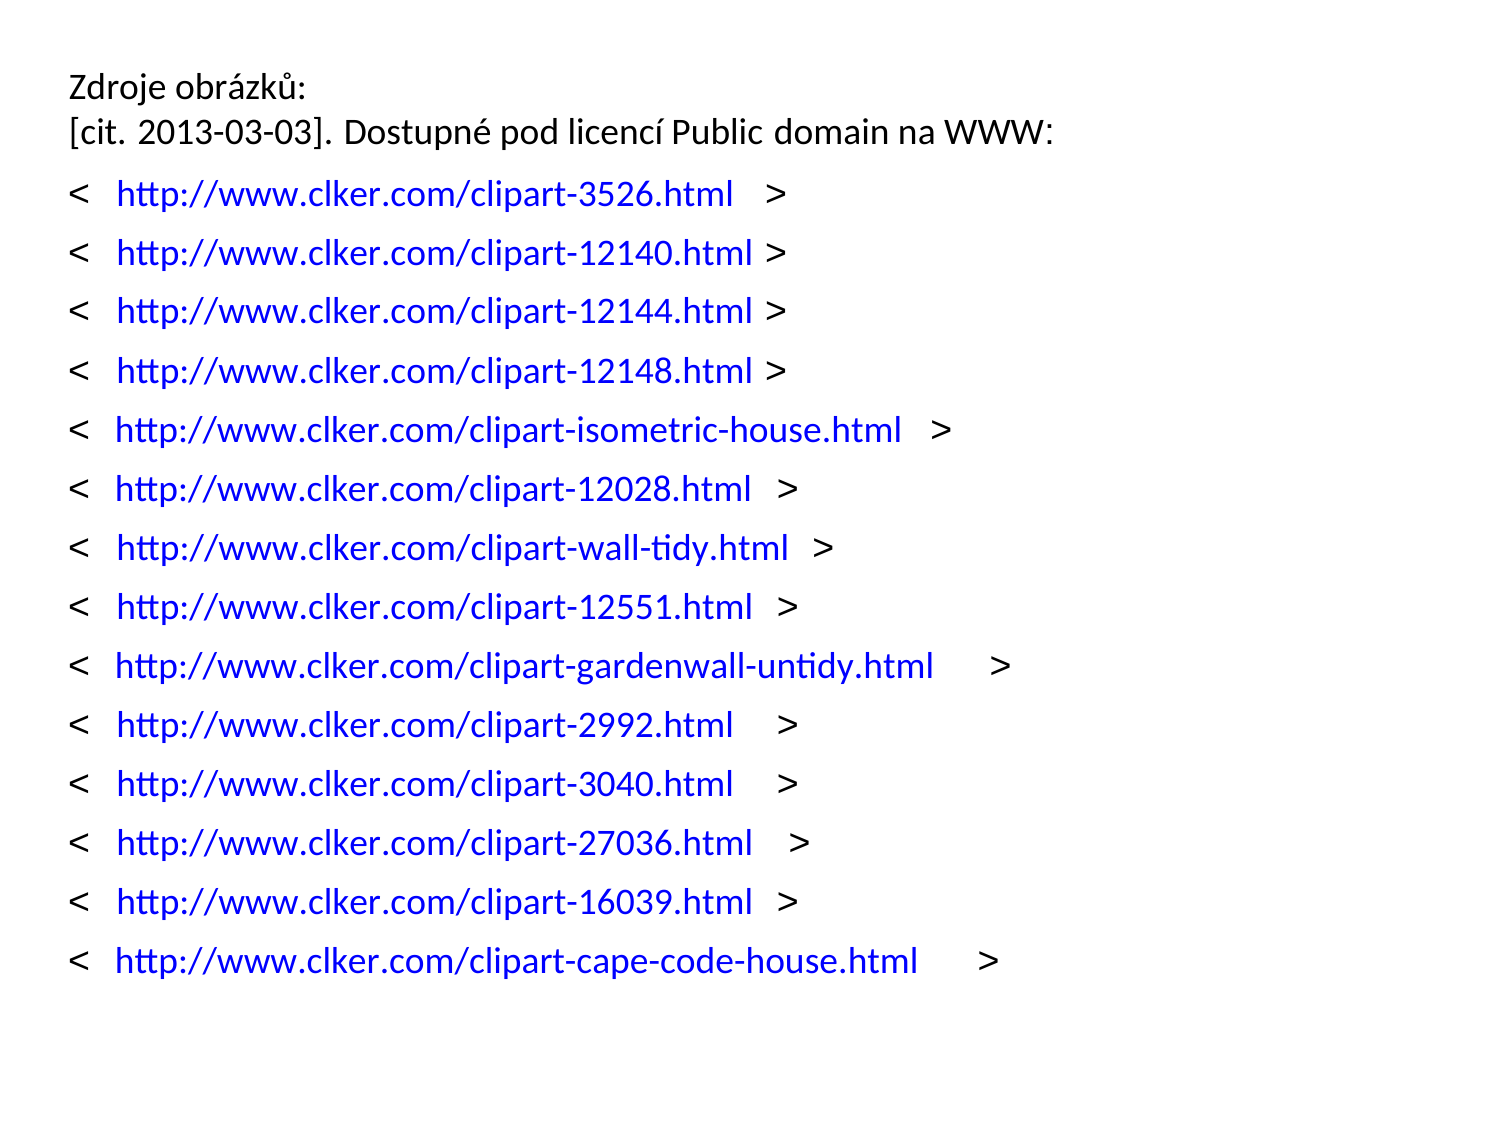

Zdroje obrázků:
[cit. 2013-03-03]. Dostupné pod licencí Public domain na WWW:
<
http://www.clker.com/clipart-3526.html
>
<
http://www.clker.com/clipart-12140.html
>
<
http://www.clker.com/clipart-12144.html
>
<
http://www.clker.com/clipart-12148.html
>
<
http://www.clker.com/clipart-isometric-house.html
>
<
http://www.clker.com/clipart-12028.html
>
<
http://www.clker.com/clipart-wall-tidy.html
>
<
http://www.clker.com/clipart-12551.html
>
<
http://www.clker.com/clipart-gardenwall-untidy.html
>
<
http://www.clker.com/clipart-2992.html
>
<
http://www.clker.com/clipart-3040.html
>
<
http://www.clker.com/clipart-27036.html
>
<
http://www.clker.com/clipart-16039.html
>
<
http://www.clker.com/clipart-cape-code-house.html
>